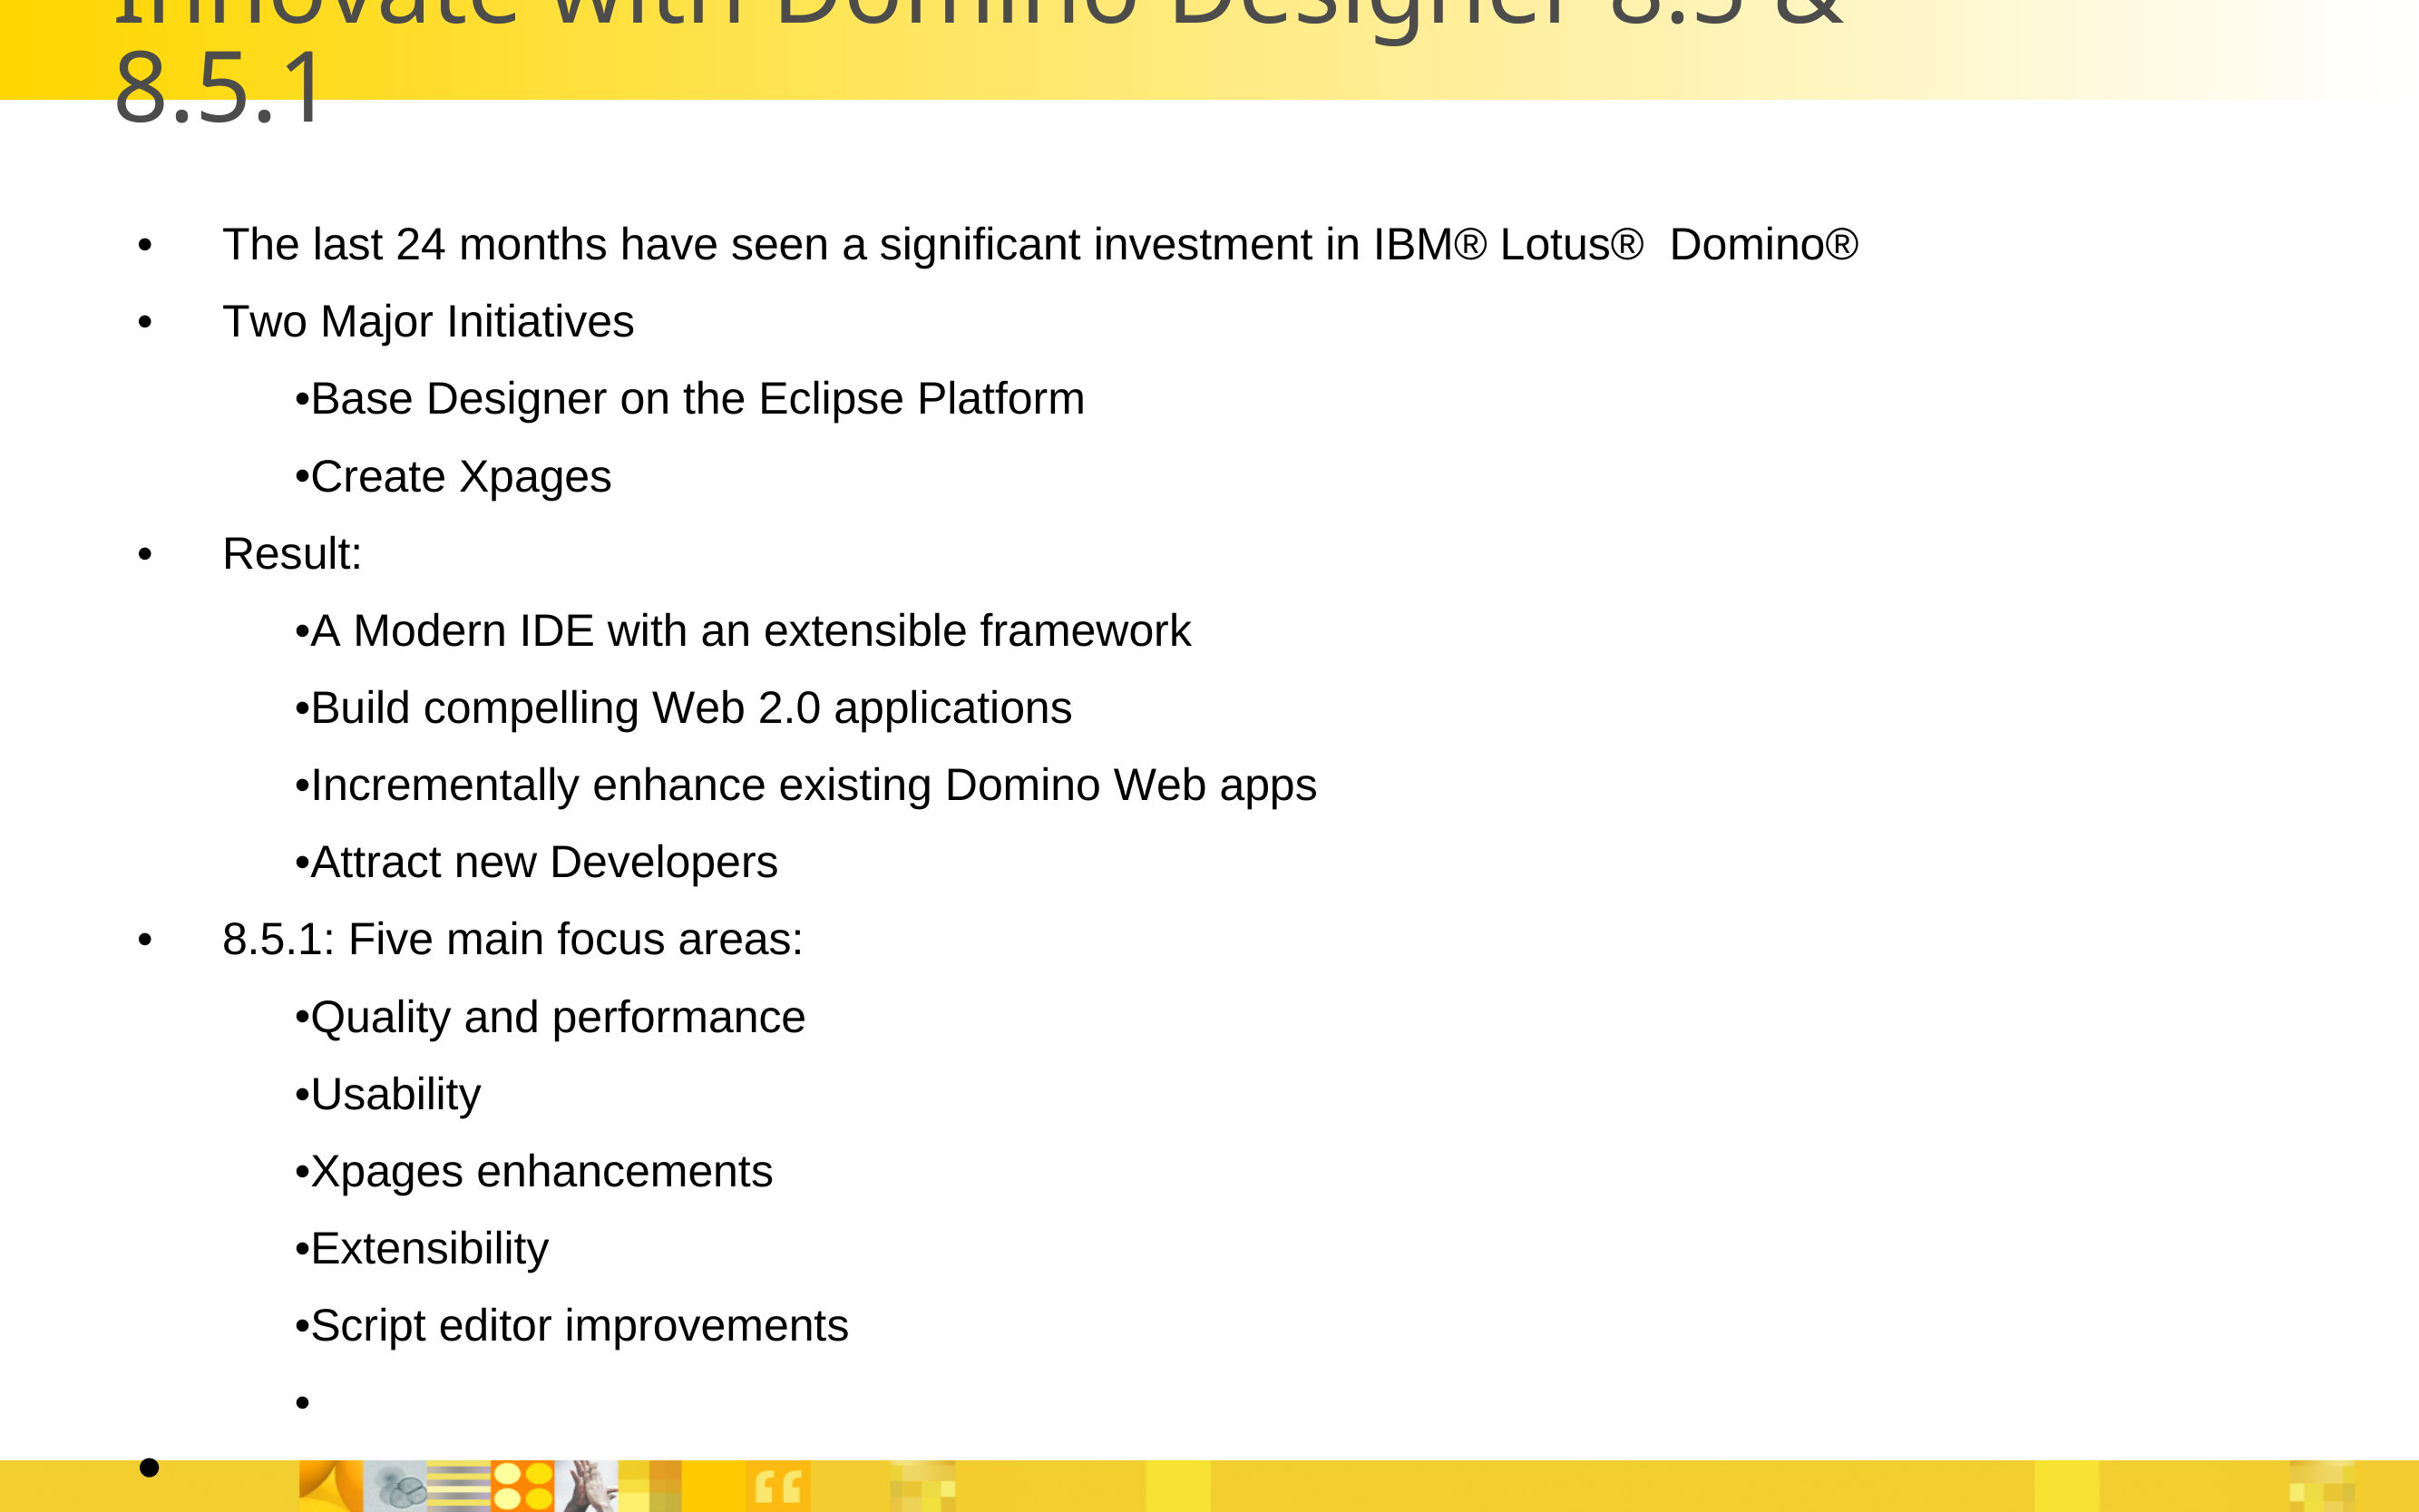

# Innovate with Domino Designer 8.5 & 8.5.1
The last 24 months have seen a significant investment in IBM® Lotus® Domino®
Two Major Initiatives
Base Designer on the Eclipse Platform
Create Xpages
Result:
A Modern IDE with an extensible framework
Build compelling Web 2.0 applications
Incrementally enhance existing Domino Web apps
Attract new Developers
8.5.1: Five main focus areas:
Quality and performance
Usability
Xpages enhancements
Extensibility
Script editor improvements